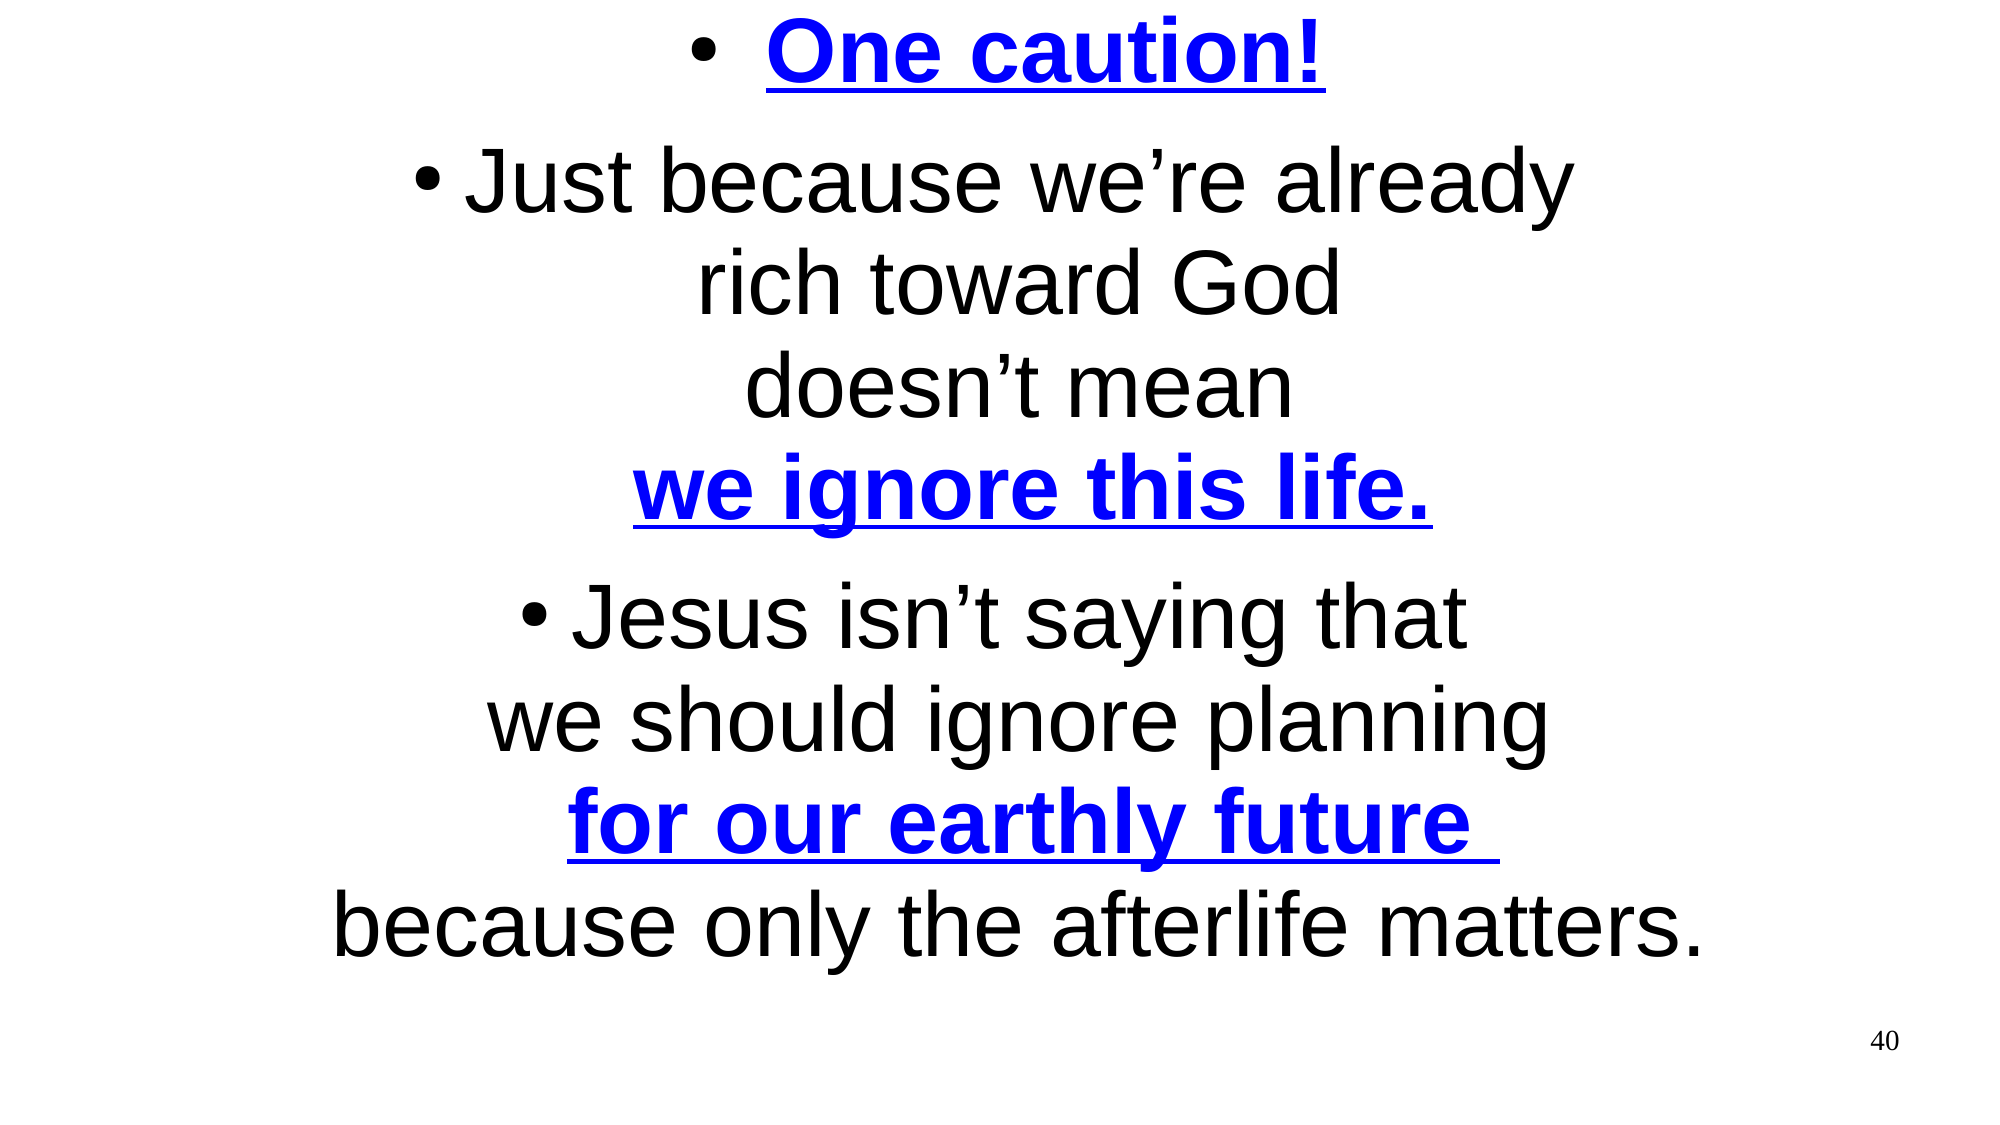

# One caution!
Just because we’re already
rich toward God
doesn’t mean
we ignore this life.
Jesus isn’t saying that
we should ignore planning
for our earthly future
because only the afterlife matters.
40